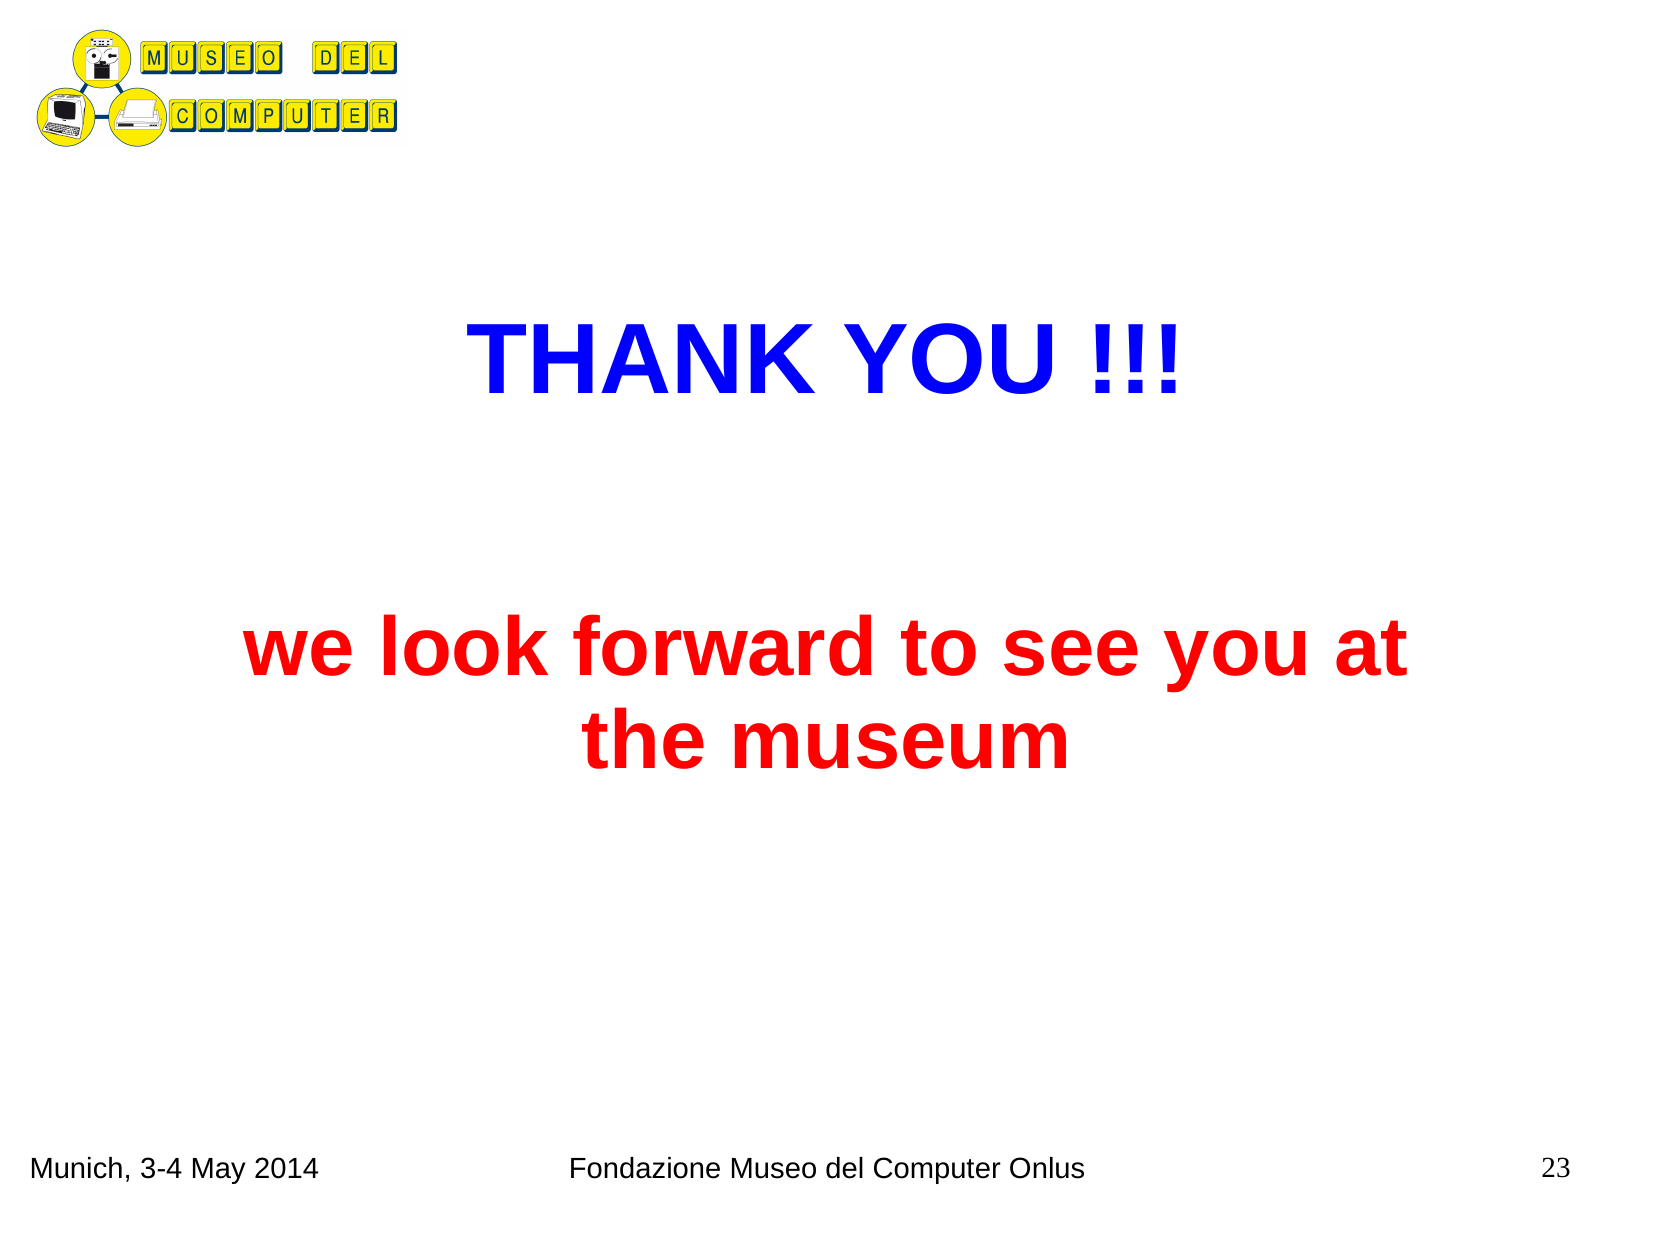

THANK YOU !!!
we look forward to see you at the museum
23